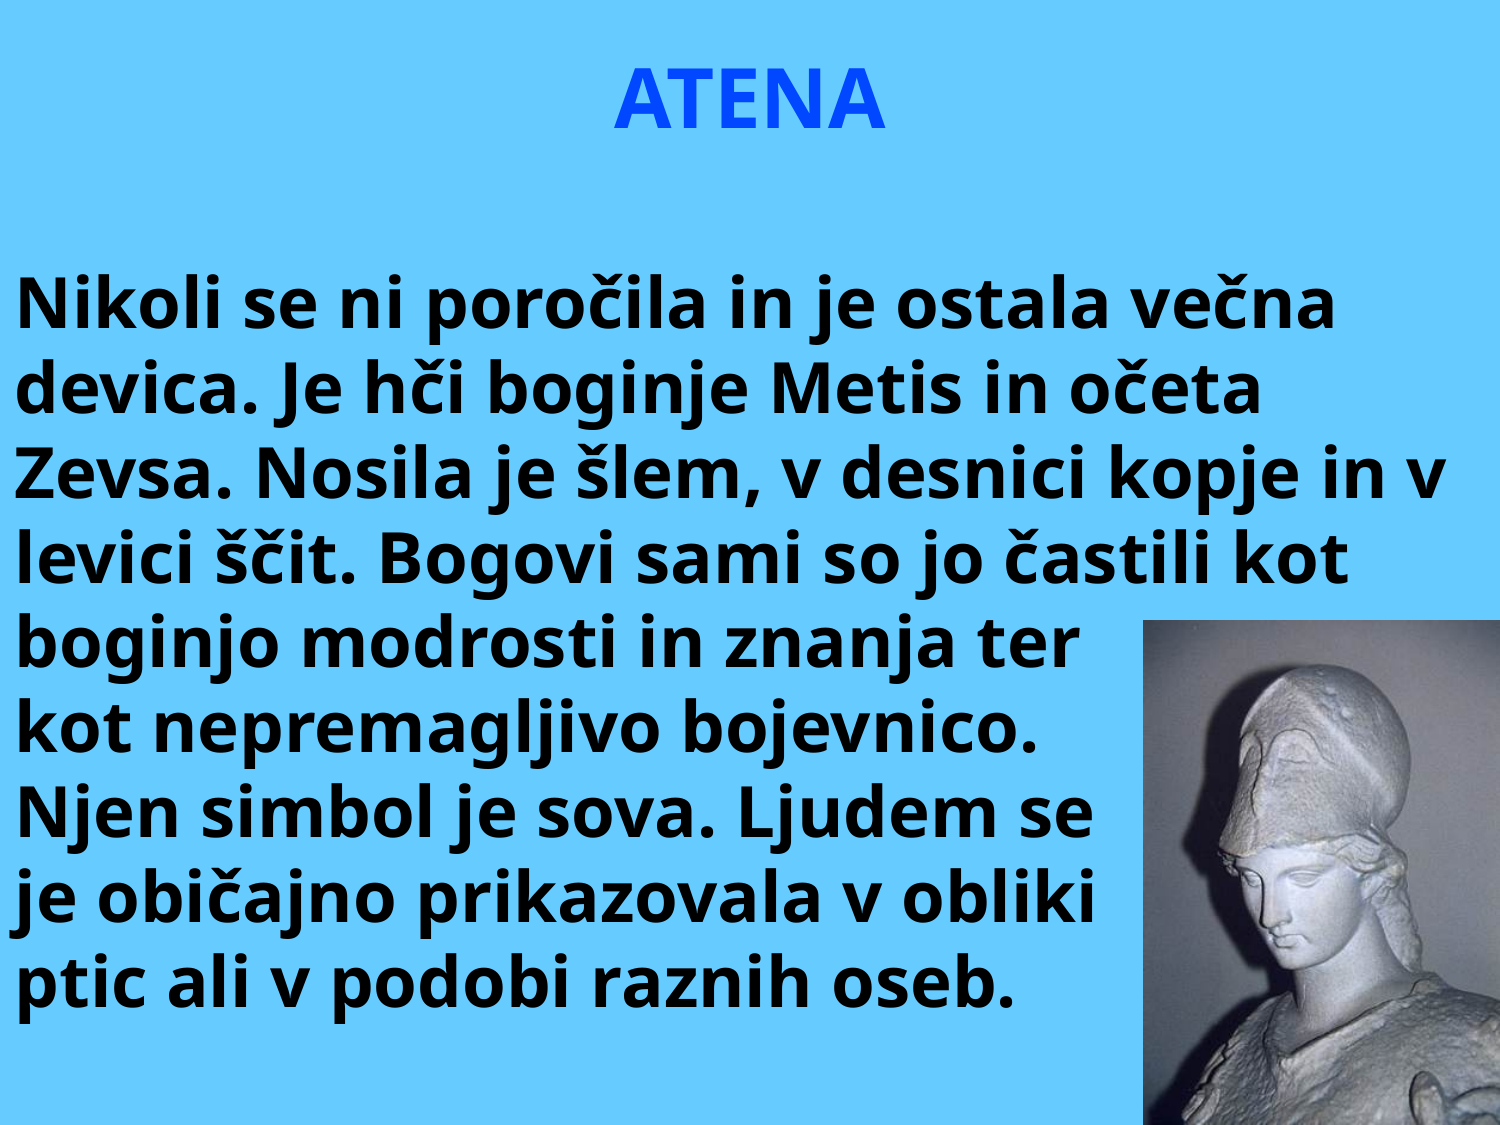

ATENA
Nikoli se ni poročila in je ostala večna devica. Je hči boginje Metis in očeta Zevsa. Nosila je šlem, v desnici kopje in v levici ščit. Bogovi sami so jo častili kot boginjo modrosti in znanja ter
kot nepremagljivo bojevnico.
Njen simbol je sova. Ljudem se
je običajno prikazovala v obliki
ptic ali v podobi raznih oseb.